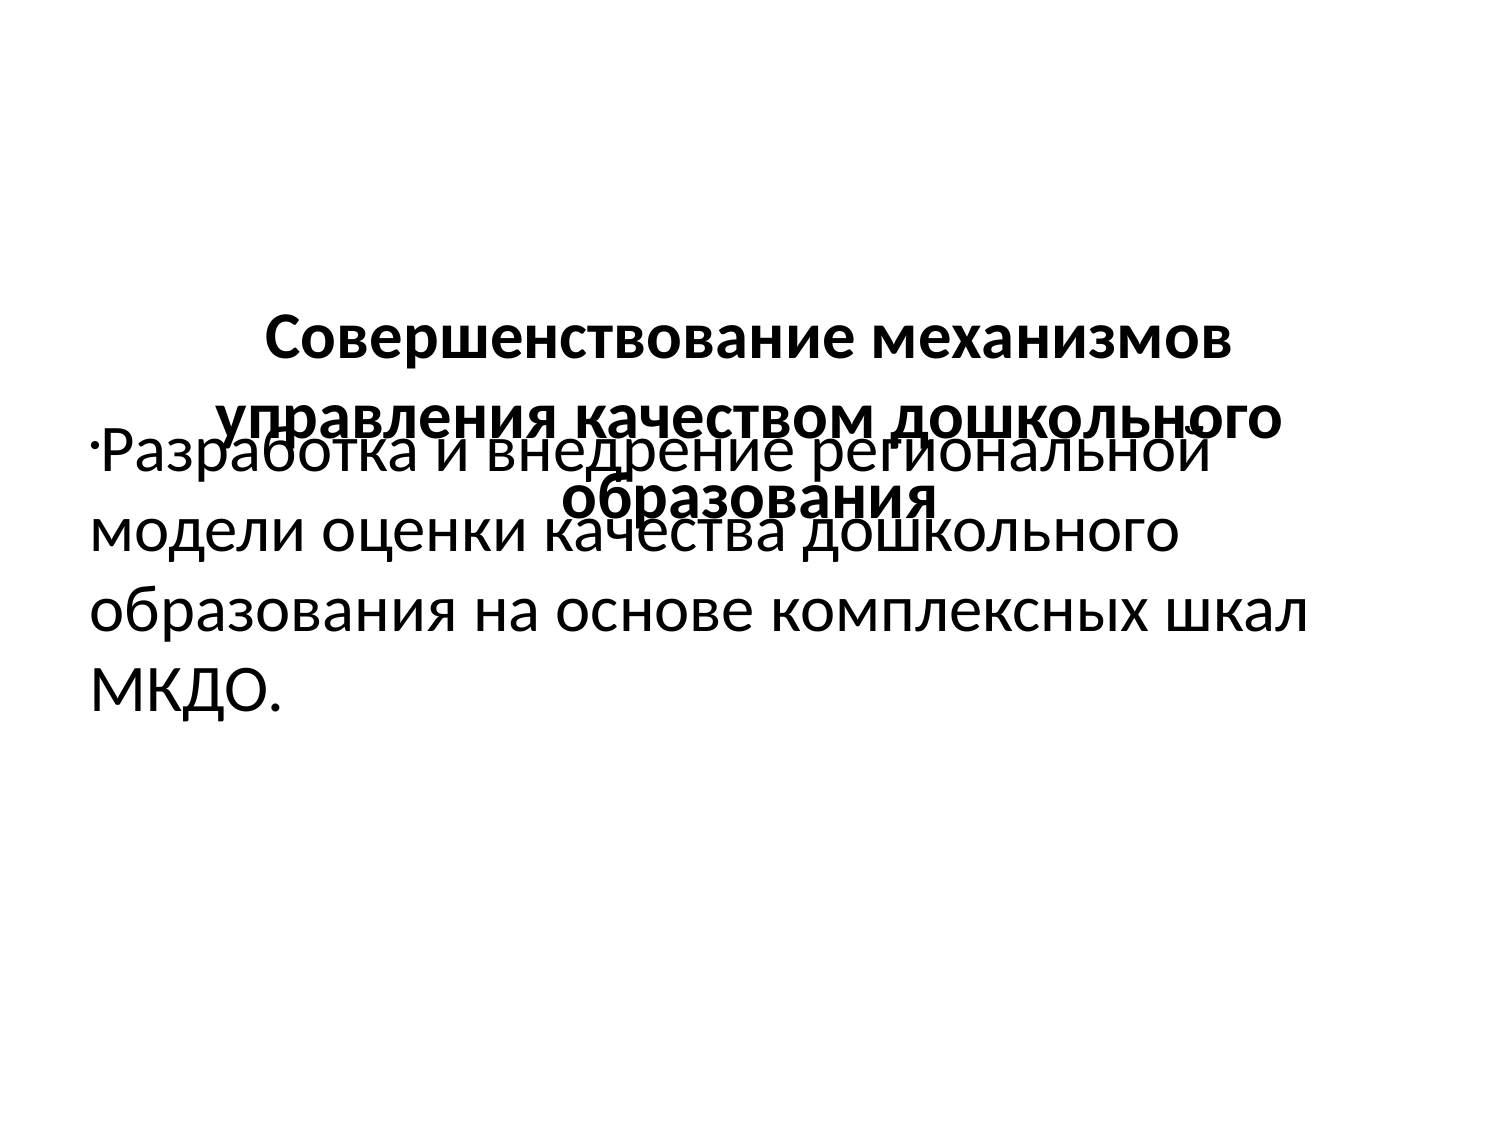

# Совершенствование механизмов управления качеством дошкольного образования
Разработка и внедрение региональной модели оценки качества дошкольного образования на основе комплексных шкал МКДО.